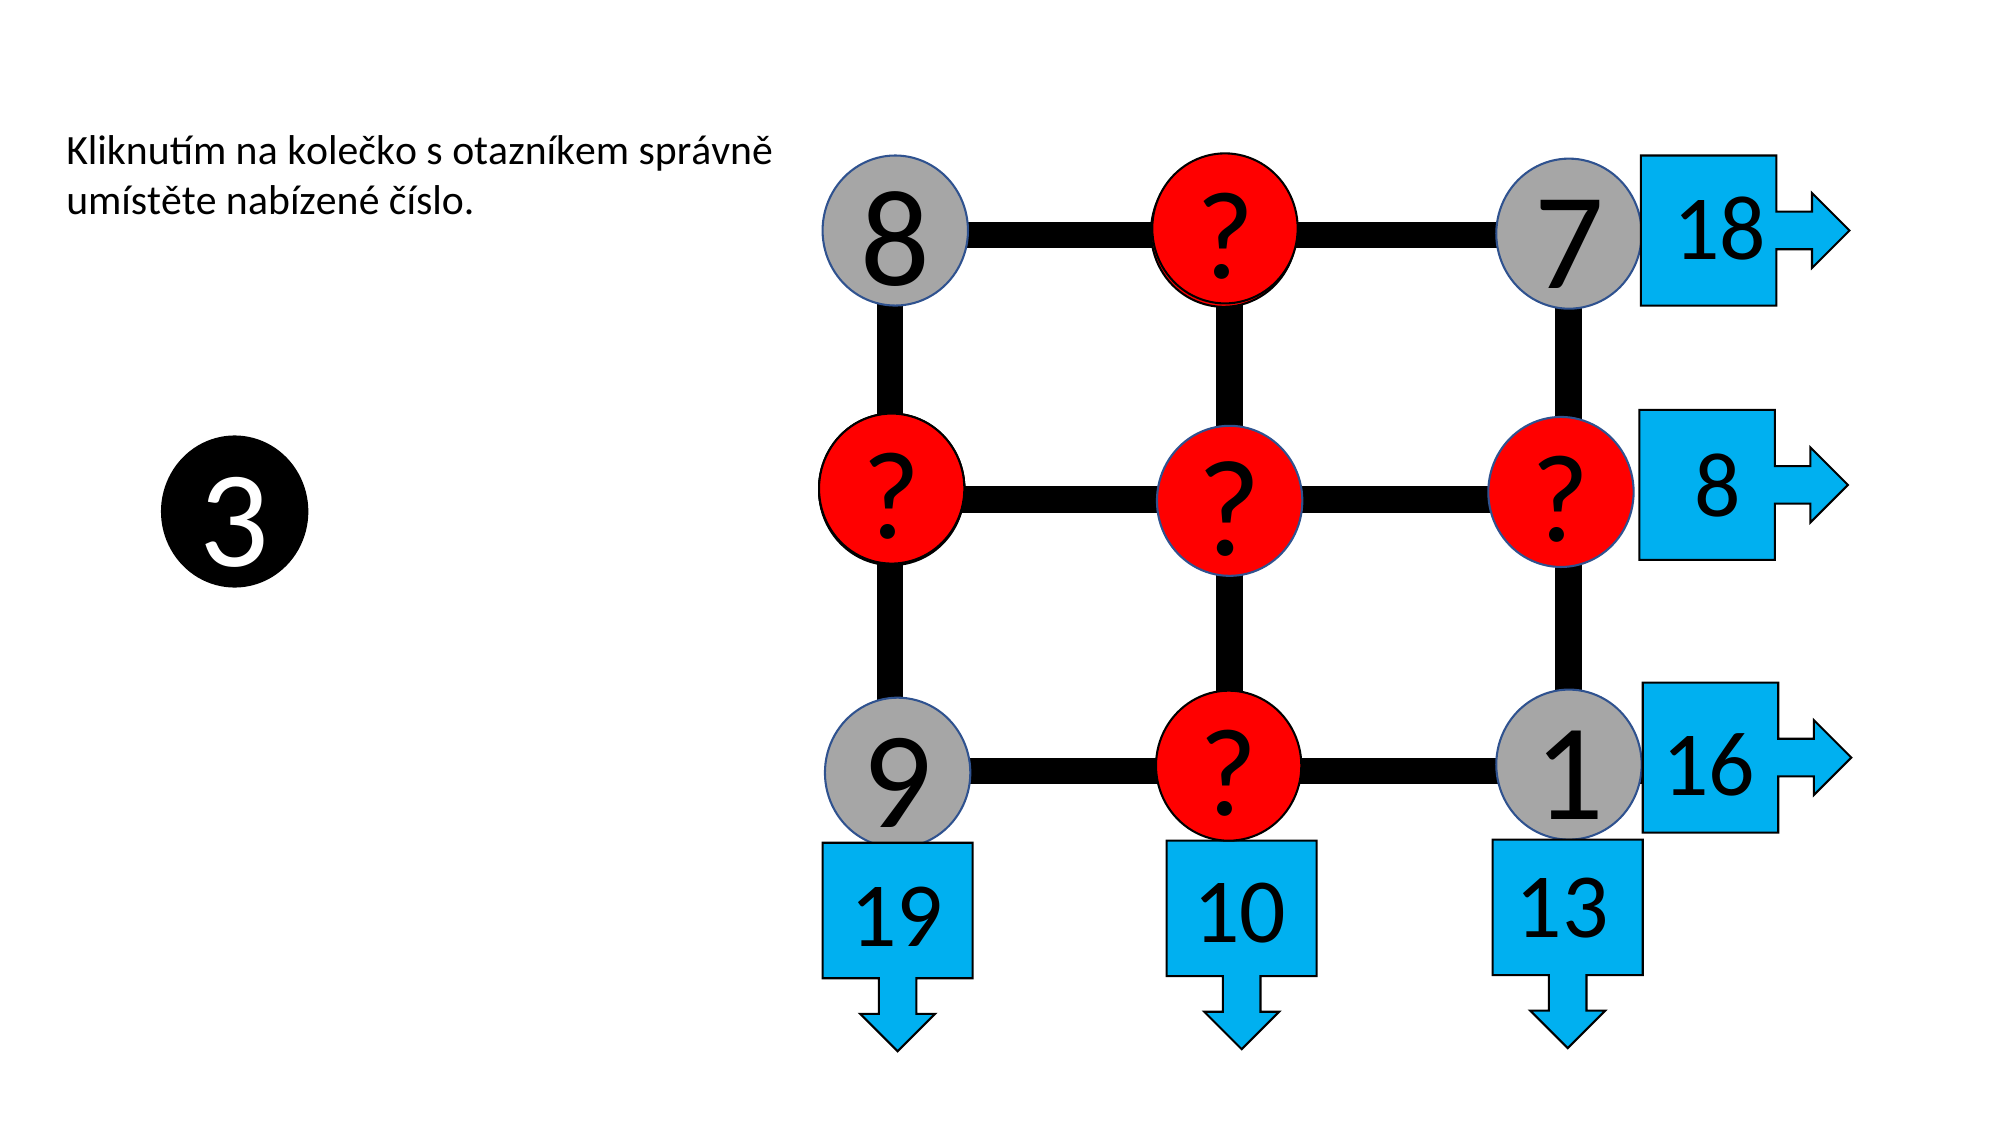

Kliknutím na kolečko s otazníkem správně
umístěte nabízené číslo.
?
8
3
7
18
?
3
?
8
?
3
1
?
16
9
13
10
19